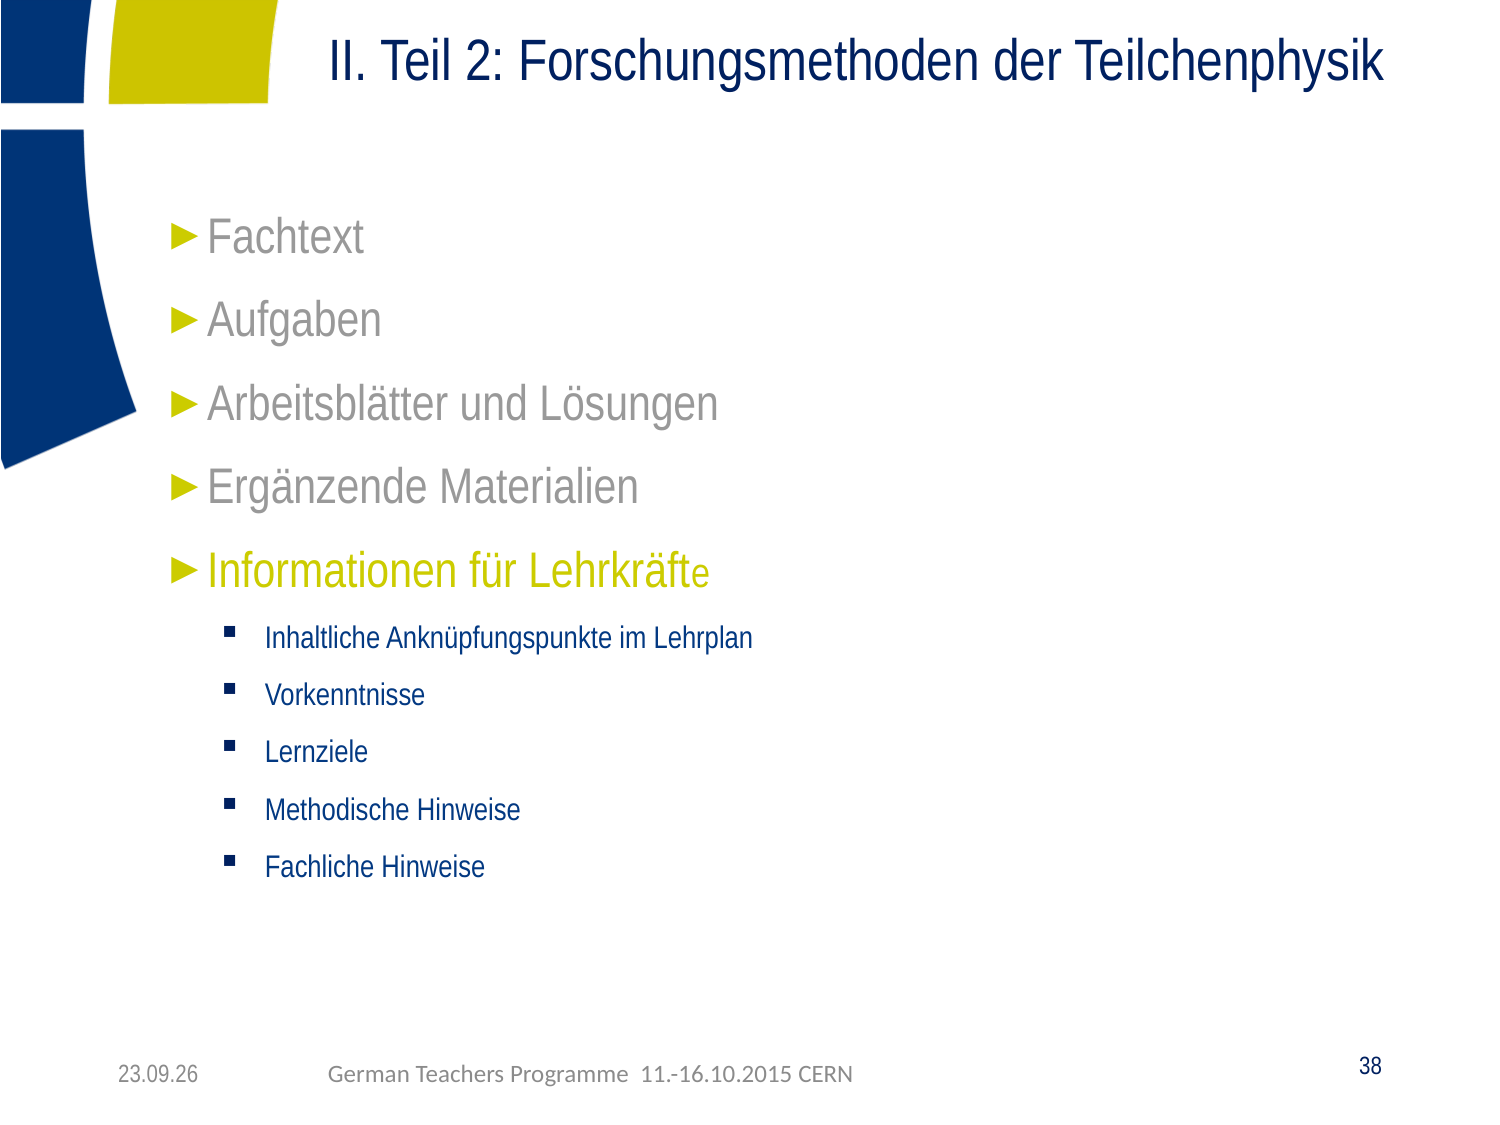

II. Teil 2: Forschungsmethoden der Teilchenphysik
# Fachtext
Aufgaben
Arbeitsblätter und Lösungen
Ergänzende Materialien
Informationen für Lehrkräfte
Inhaltliche Anknüpfungspunkte im Lehrplan
Vorkenntnisse
Lernziele
Methodische Hinweise
Fachliche Hinweise
German Teachers Programme 11.-16.10.2015 CERN